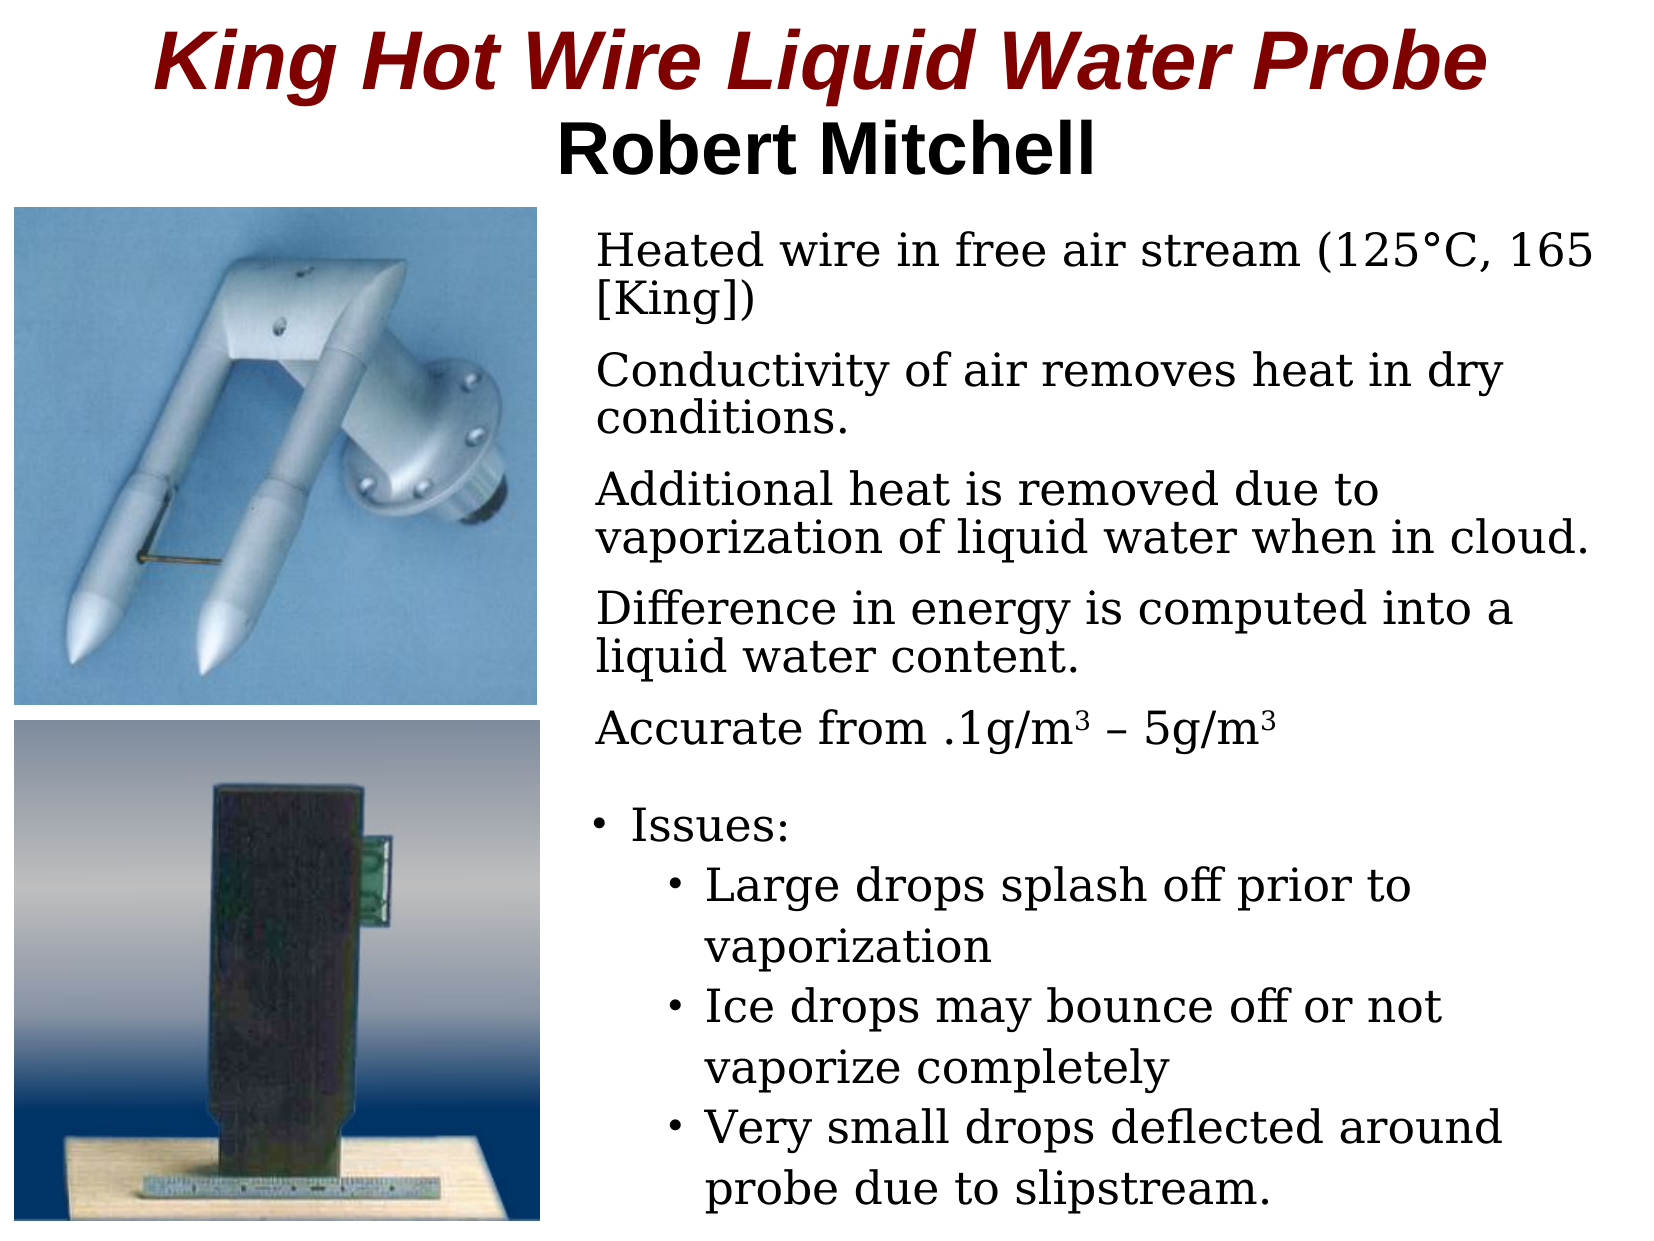

King Hot Wire Liquid Water Probe
Robert Mitchell
# Heated wire in free air stream (125°C, 165 [King])
Conductivity of air removes heat in dry conditions.
Additional heat is removed due to vaporization of liquid water when in cloud.
Difference in energy is computed into a liquid water content.
Accurate from .1g/m3 – 5g/m3
Issues:
Large drops splash off prior to vaporization
Ice drops may bounce off or not vaporize completely
Very small drops deflected around probe due to slipstream.